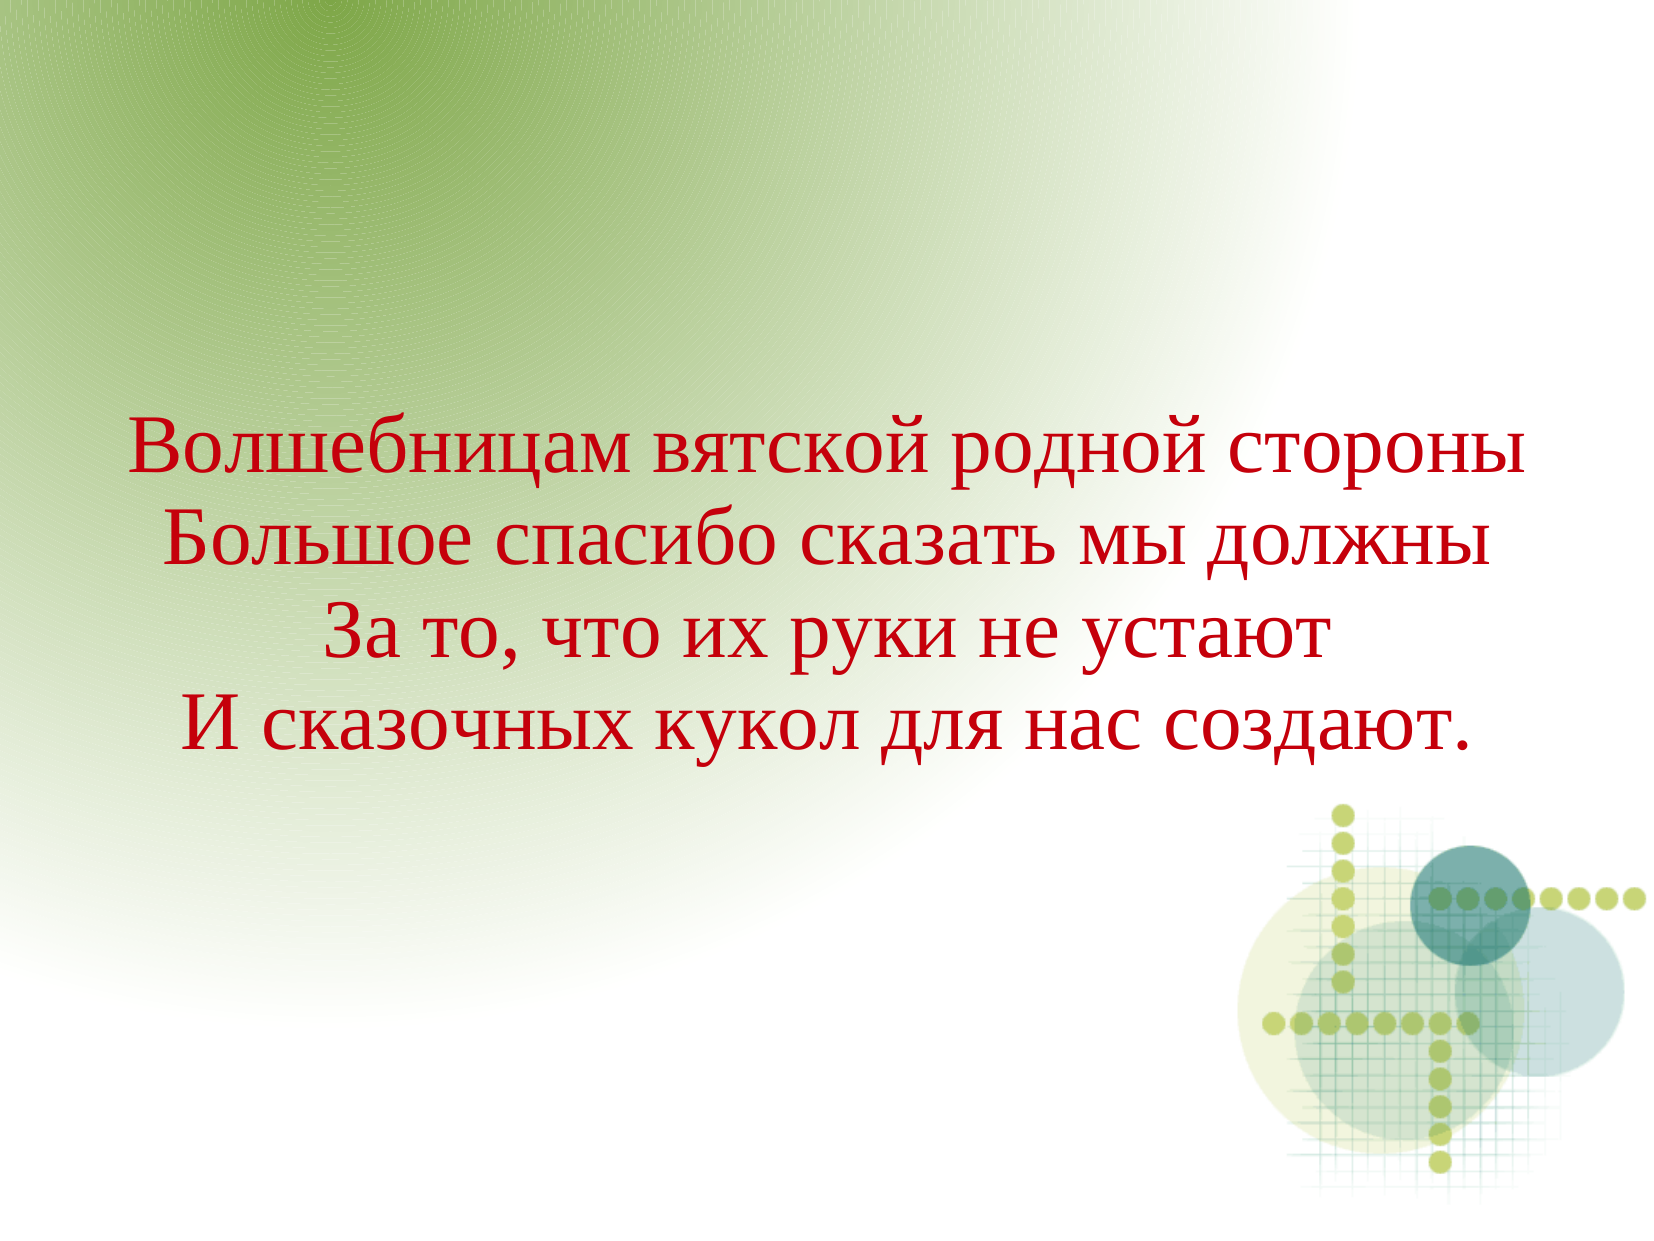

# Волшебницам вятской родной стороны
Большое спасибо сказать мы должны
За то, что их руки не устают
И сказочных кукол для нас создают.